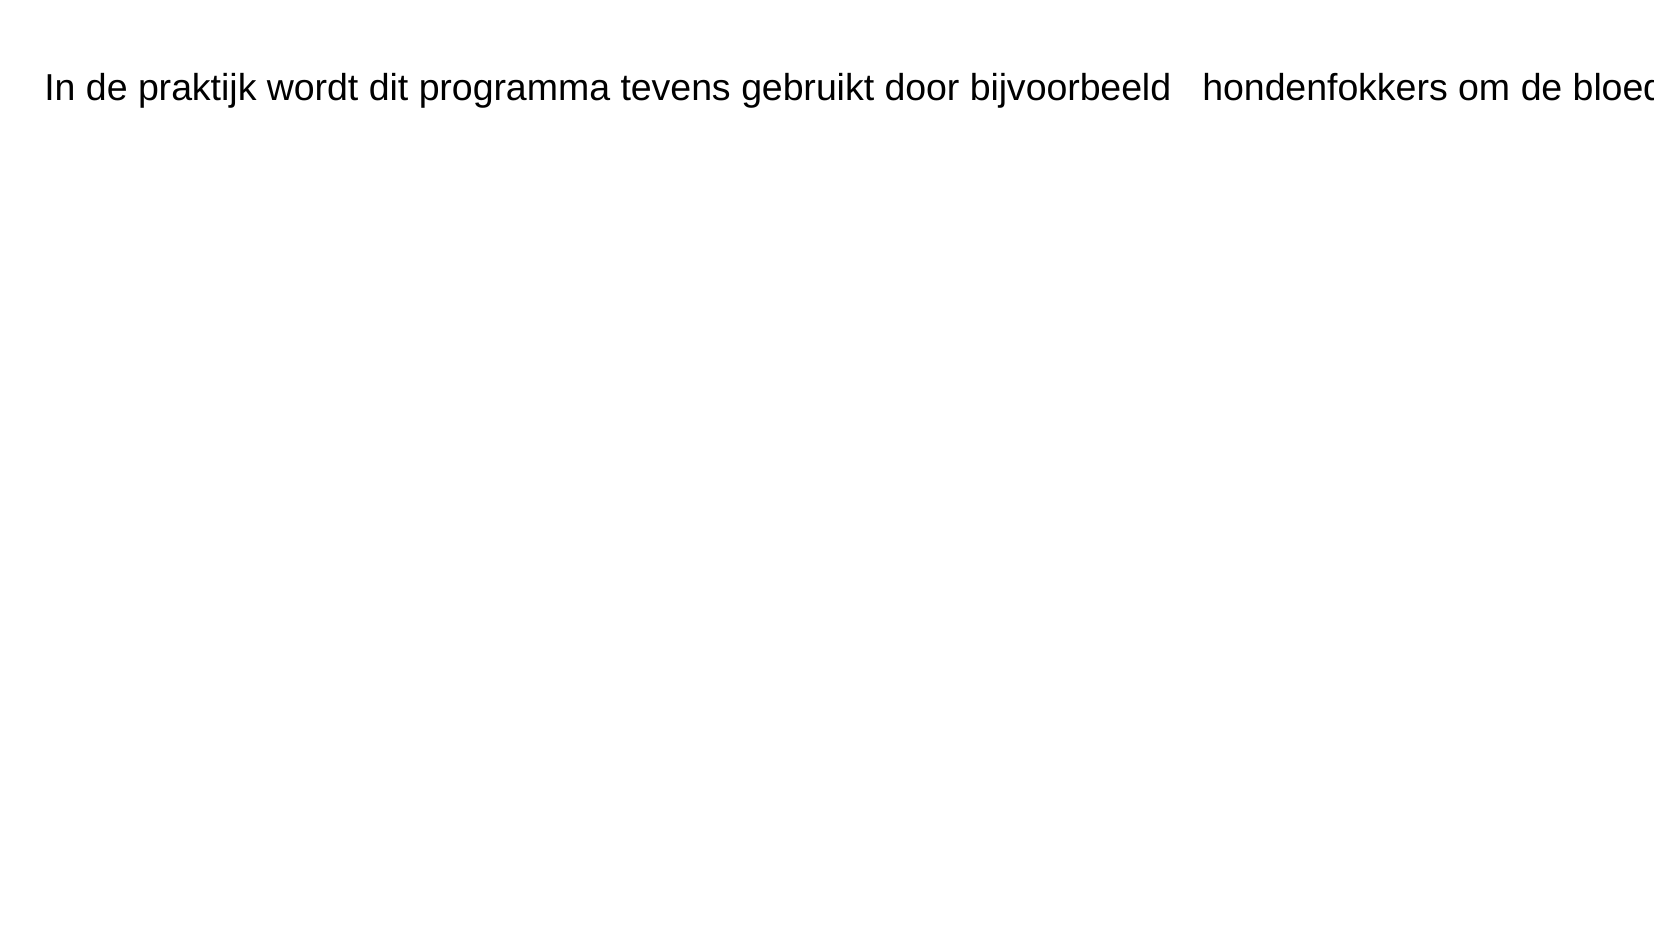

In de praktijk wordt dit programma tevens gebruikt door bijvoorbeeld hondenfokkers om de bloedlijnen vast te leggen, maar ook door schapenfokkers en in ziekenhuizen bij het onderzoek naar erfelijke ziektes en bij notarissen voor erfrechtkwesties.